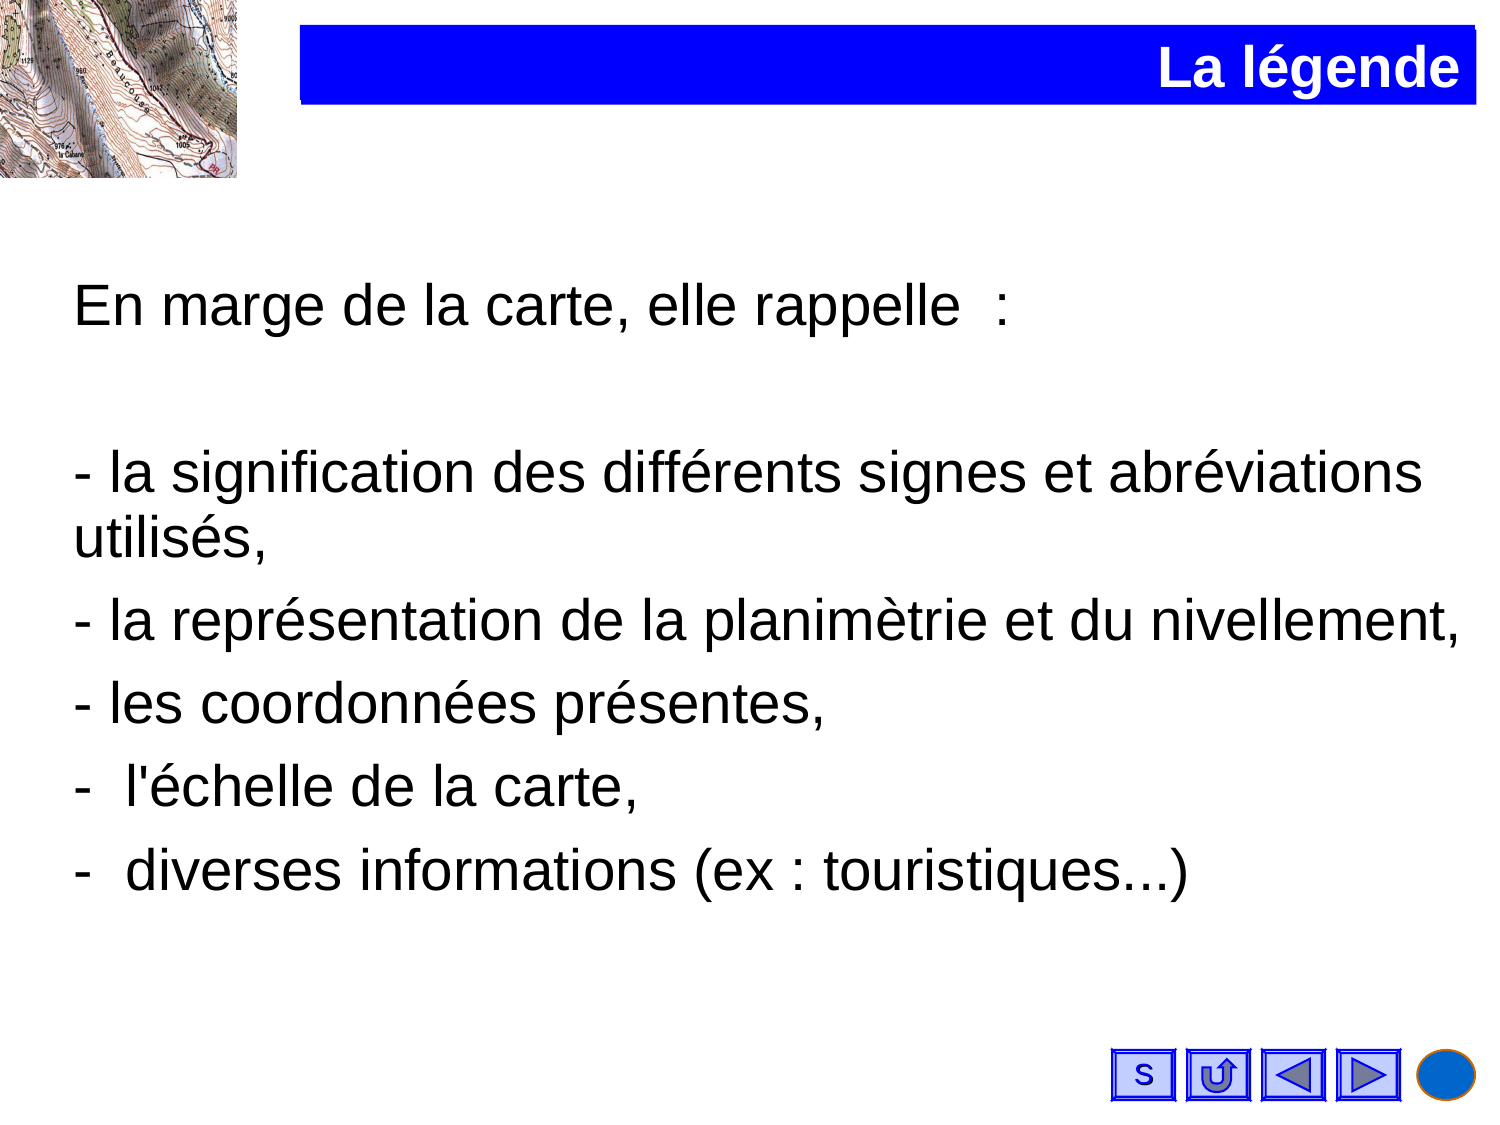

La légende
En marge de la carte, elle rappelle :
- la signification des différents signes et abréviations utilisés,
- la représentation de la planimètrie et du nivellement,
- les coordonnées présentes,
- l'échelle de la carte,
- diverses informations (ex : touristiques...)